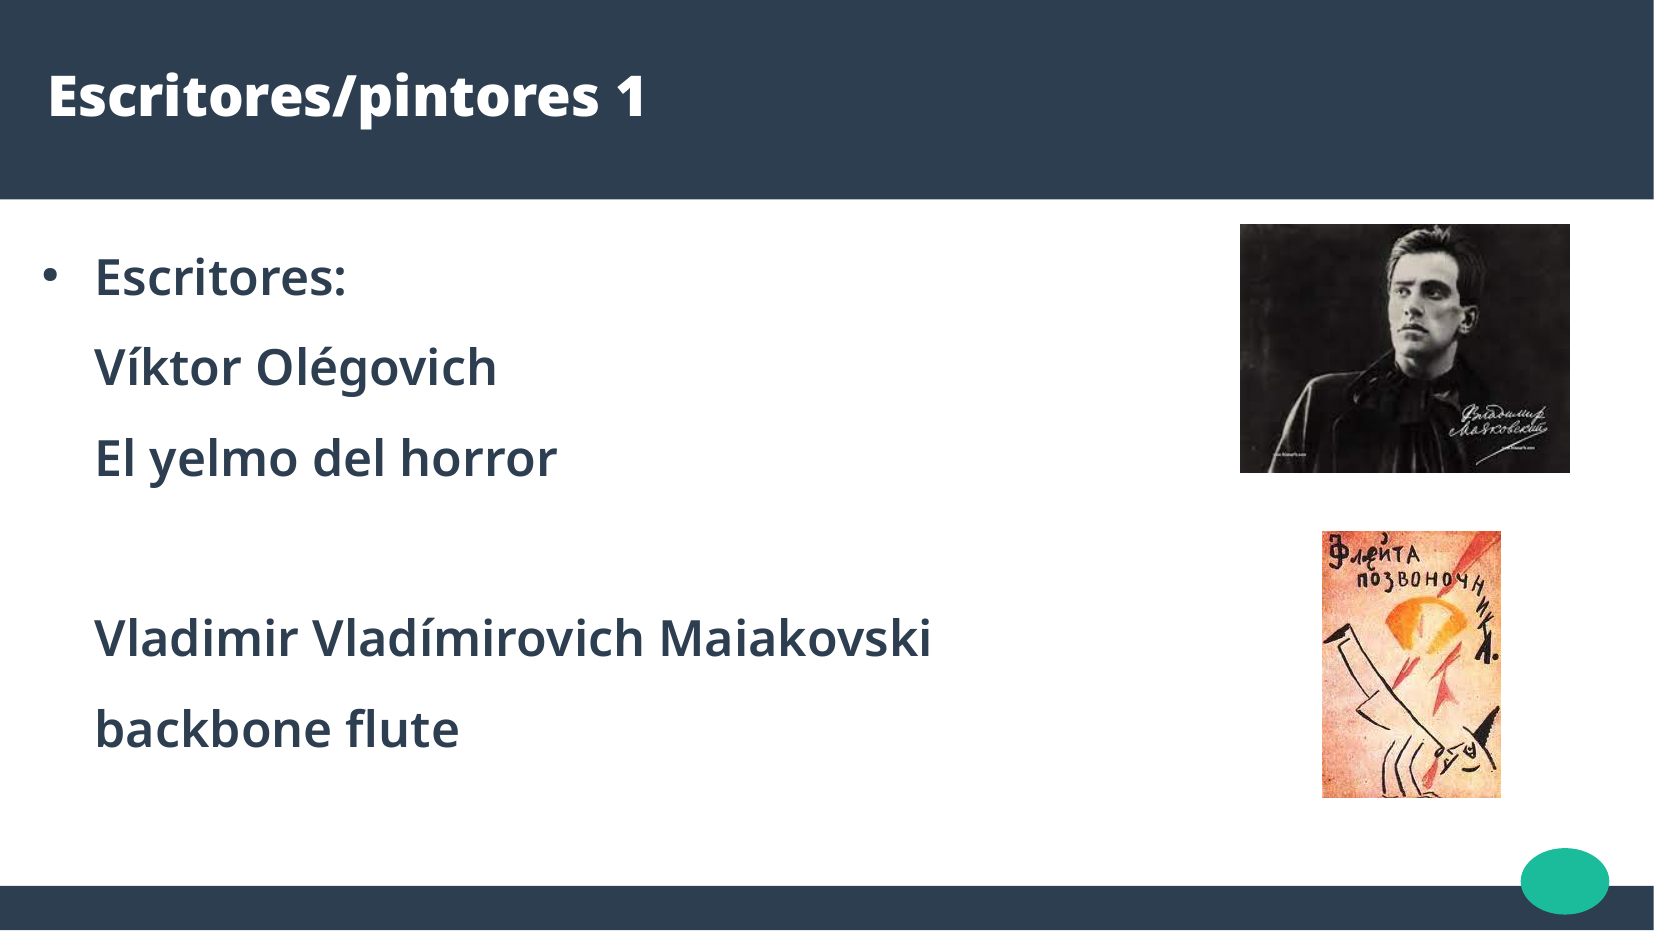

# Escritores/pintores 1
Escritores:
Víktor Olégovich
El yelmo del horror
Vladimir Vladímirovich Maiakovski
backbone flute